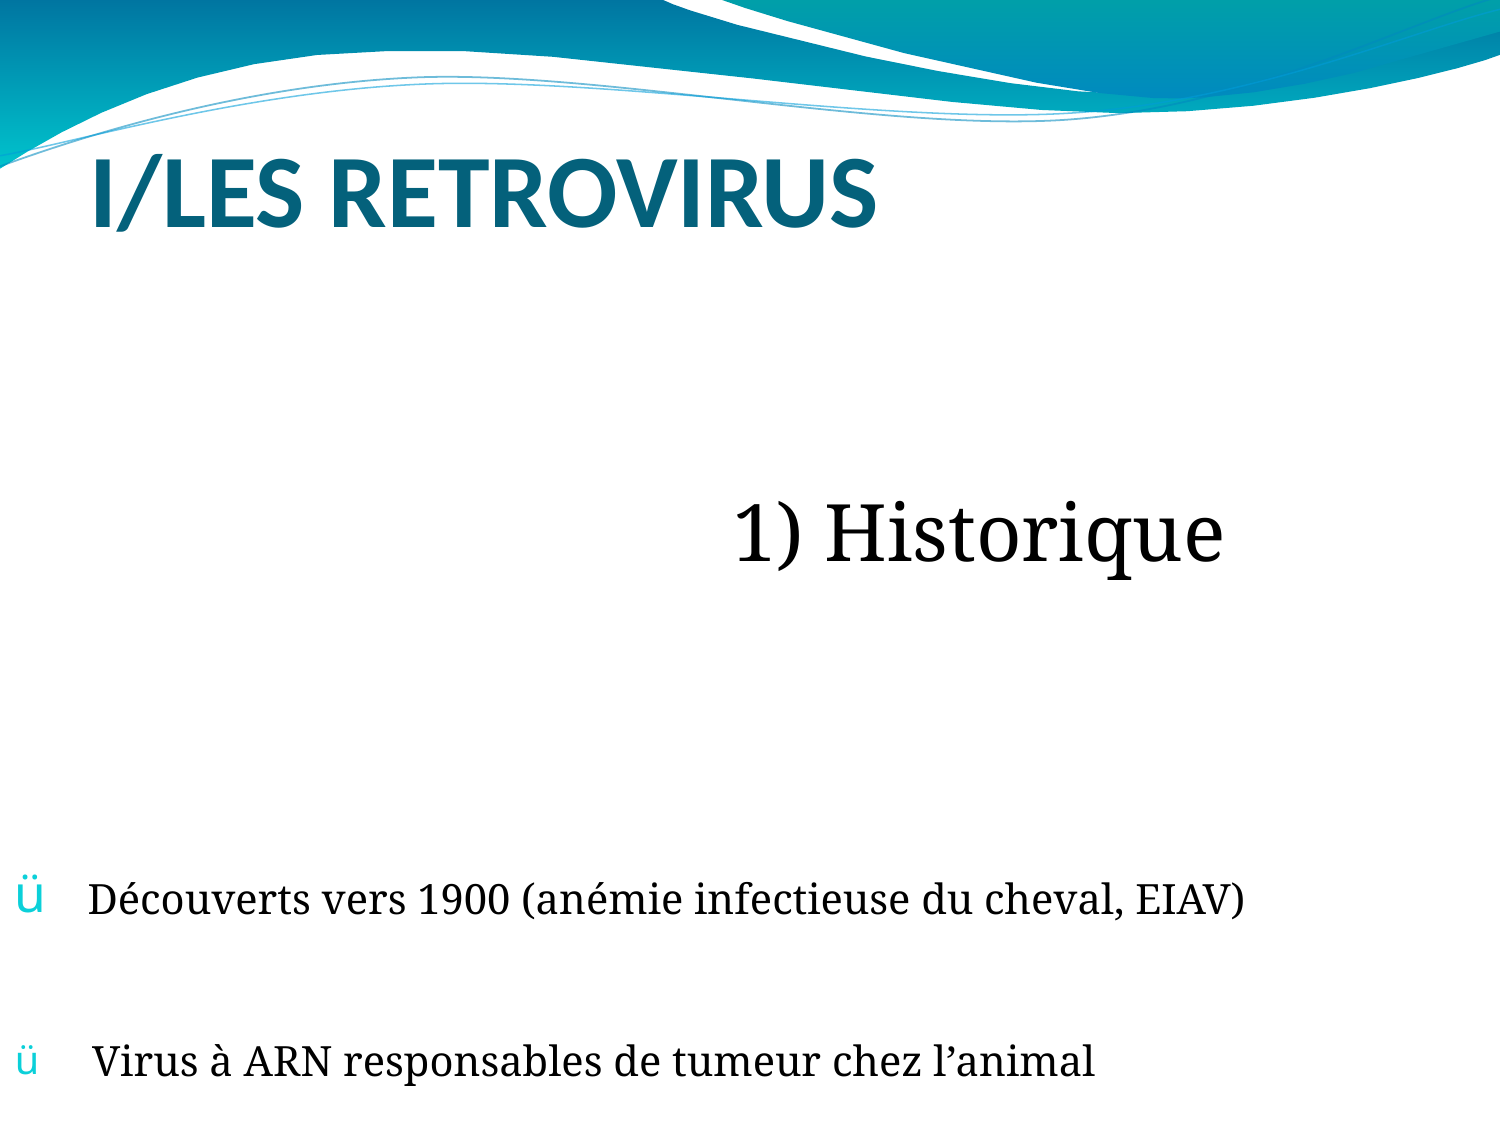

# I/LES RETROVIRUS
 1) Historique
 Découverts vers 1900 (anémie infectieuse du cheval, EIAV)
 Virus à ARN responsables de tumeur chez l’animal
 1960-1970: la transcriptase inverse (D. Baltimore et H. Temin, prix Nobel)
 ARN Virus → ADN cellule → Provirus
 Rétro-transcriptase Intégrase
 Chez l’homme, HTLV (1980),HIV (1983)
 Thérapie Génique (1989)